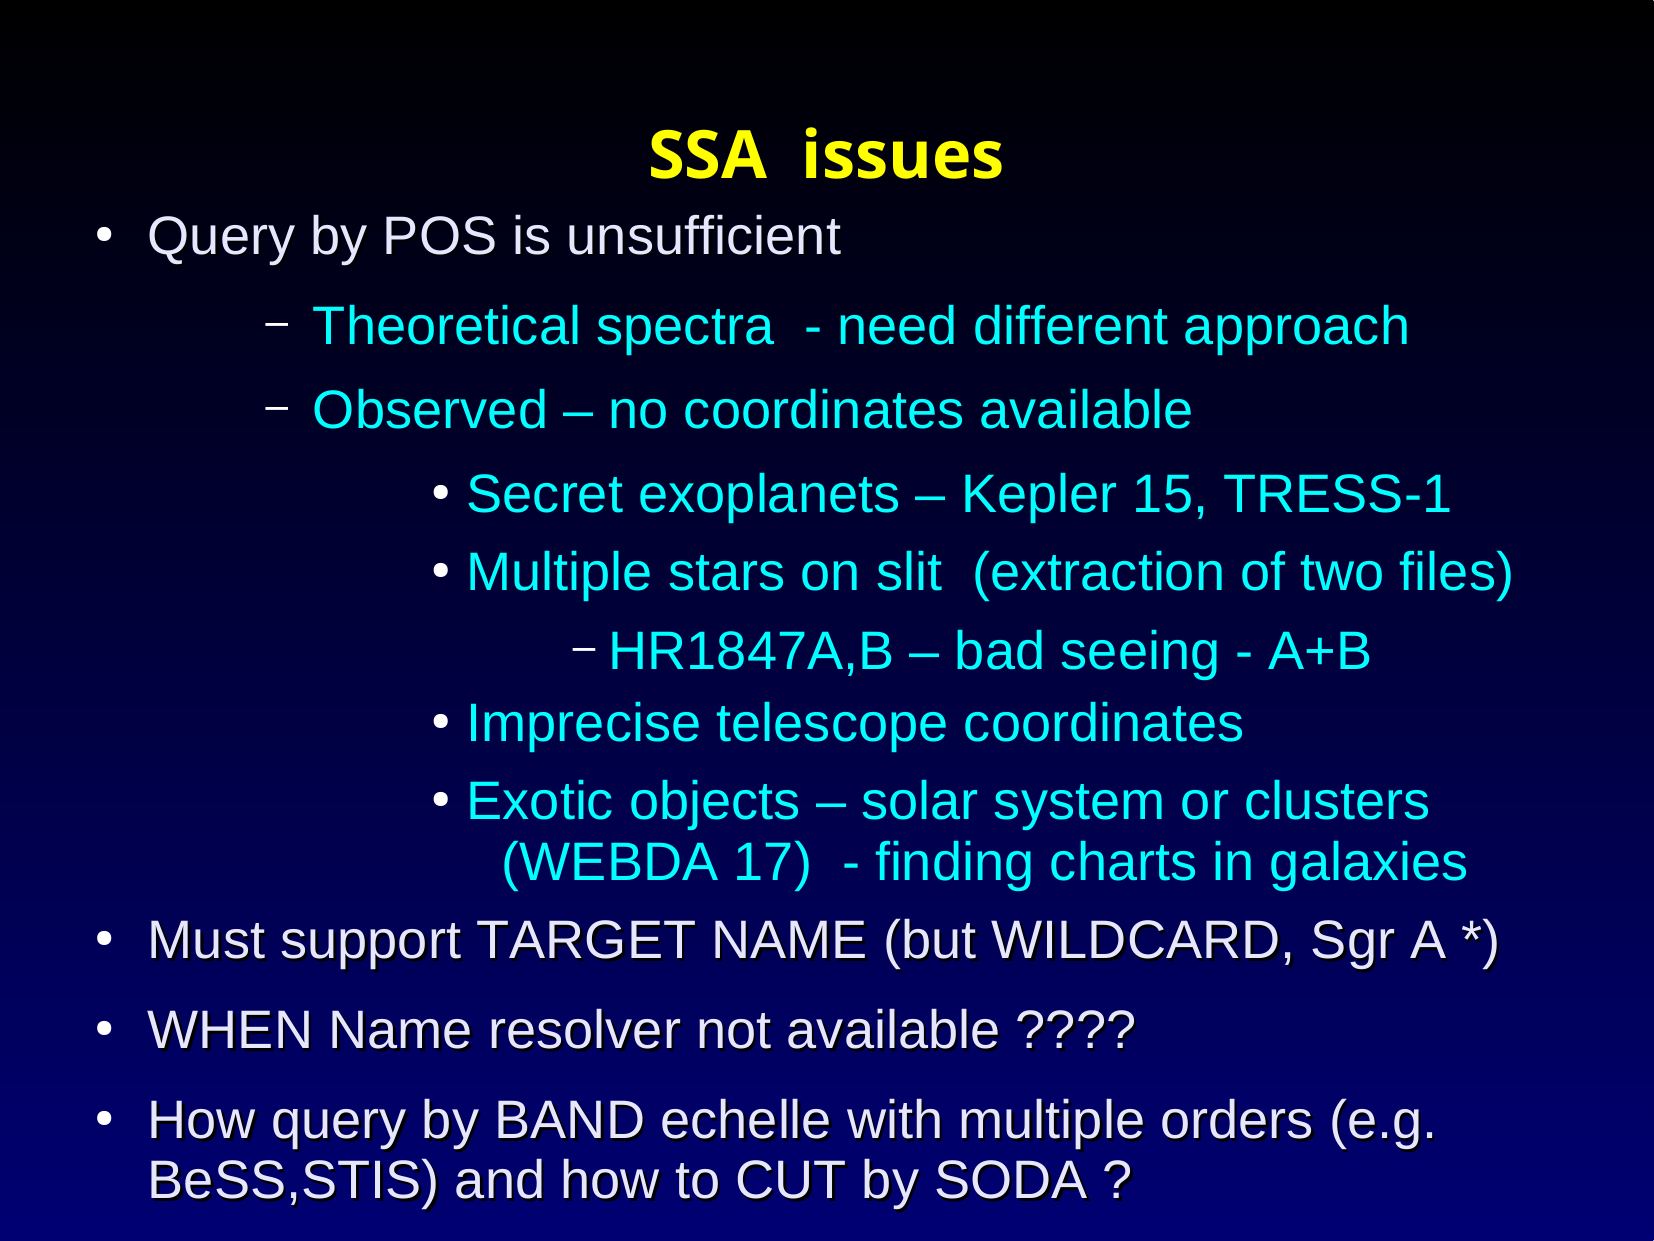

# SSA issues
Query by POS is unsufficient
Theoretical spectra - need different approach
Observed – no coordinates available
Secret exoplanets – Kepler 15, TRESS-1
Multiple stars on slit (extraction of two files)
HR1847A,B – bad seeing - A+B
Imprecise telescope coordinates
Exotic objects – solar system or clusters (WEBDA 17) - finding charts in galaxies
Must support TARGET NAME (but WILDCARD, Sgr A *)
WHEN Name resolver not available ????
How query by BAND echelle with multiple orders (e.g. BeSS,STIS) and how to CUT by SODA ?